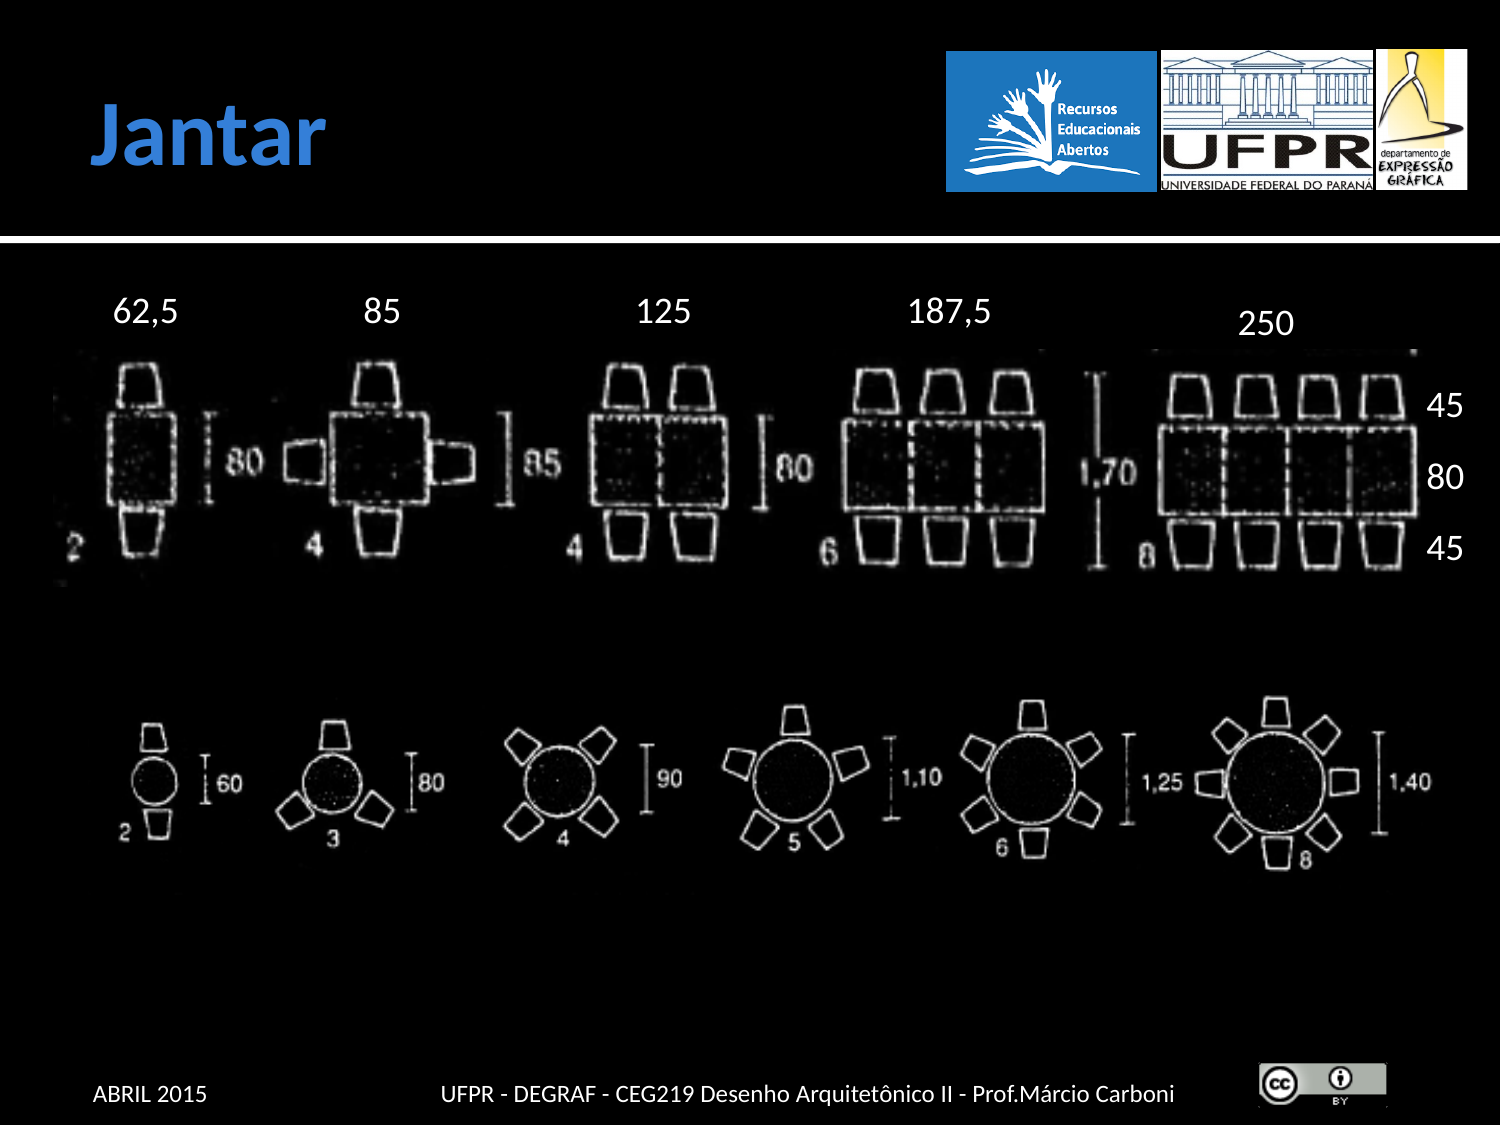

# Jantar
62,5
85
125
187,5
250
45
80
45
ABRIL 2015
UFPR - DEGRAF - CEG219 Desenho Arquitetônico II - Prof.Márcio Carboni